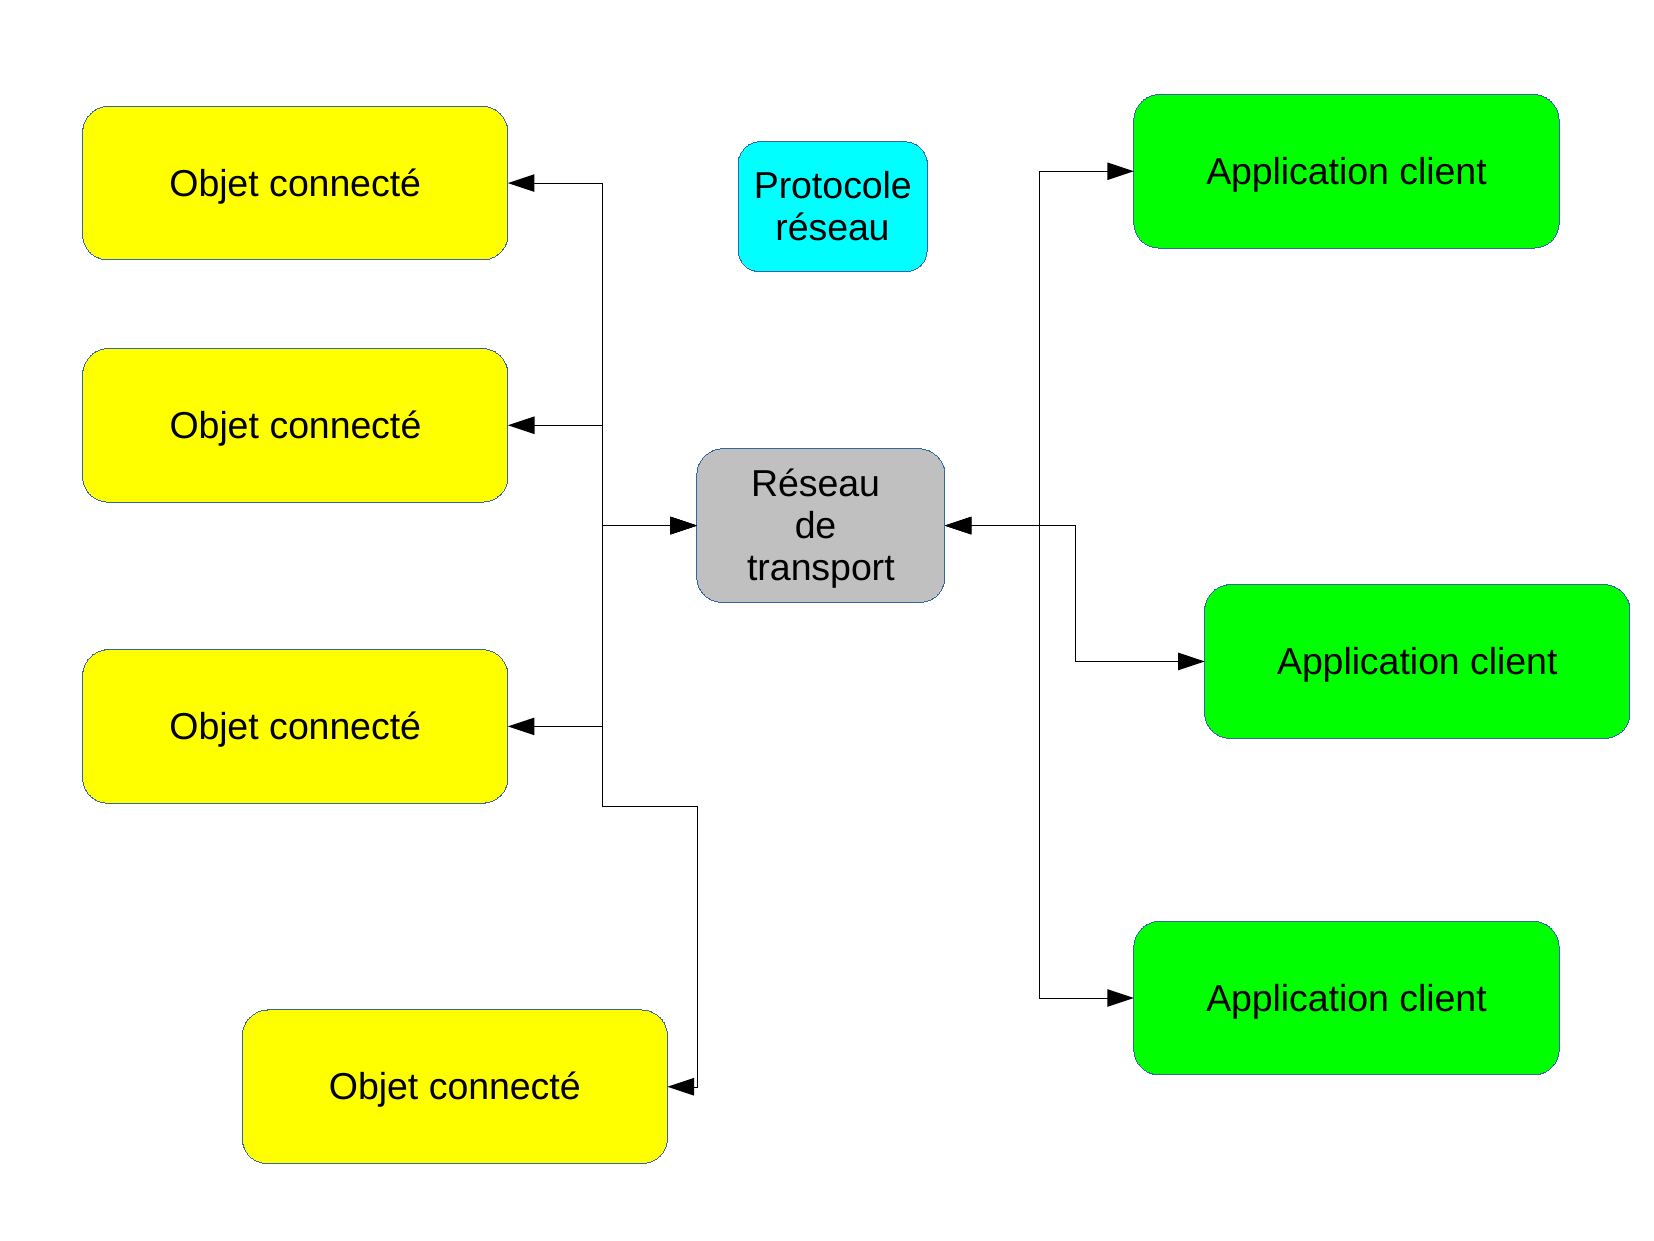

Application client
Objet connecté
Protocole
réseau
Réseau
de
transport
Objet connecté
Application client
Objet connecté
Application client
Objet connecté